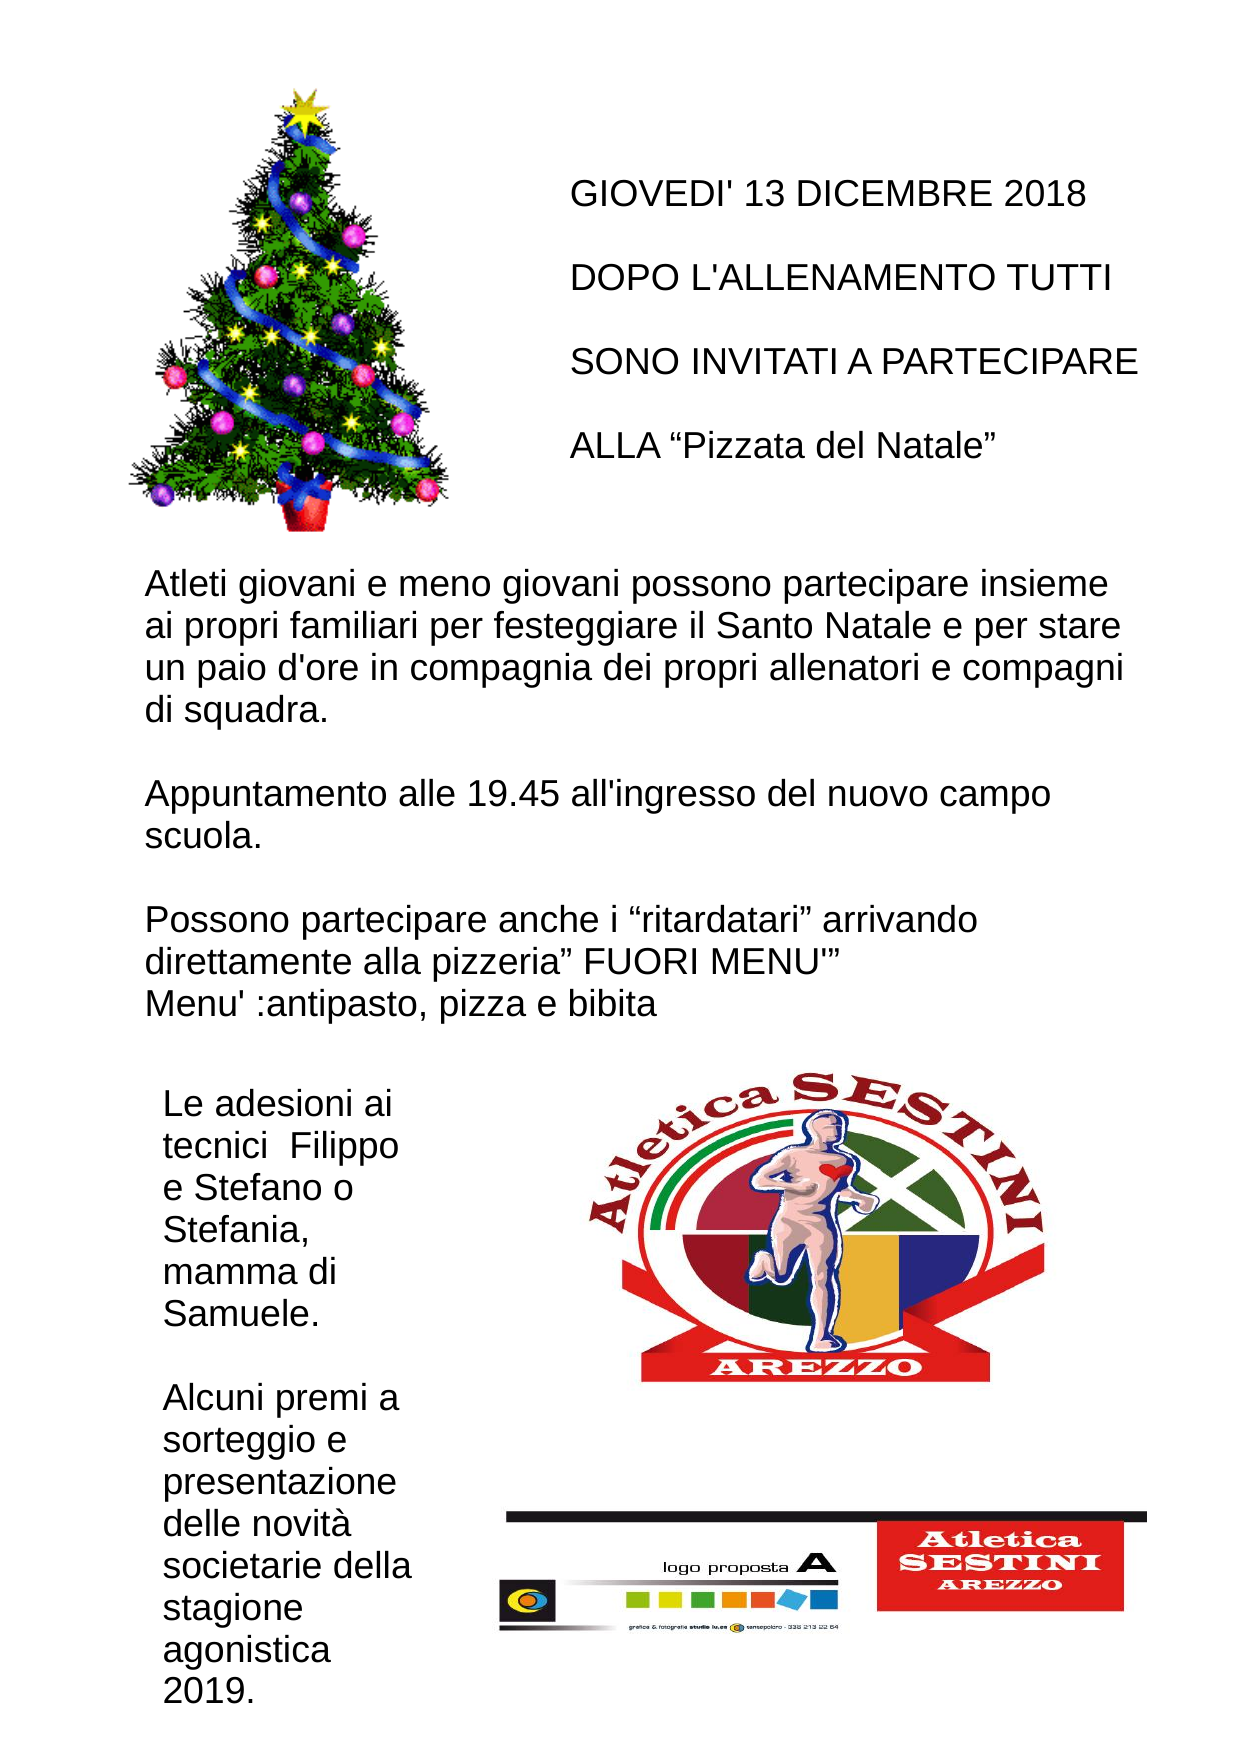

GIOVEDI' 13 DICEMBRE 2018
DOPO L'ALLENAMENTO TUTTI
SONO INVITATI A PARTECIPARE
ALLA “Pizzata del Natale”
Atleti giovani e meno giovani possono partecipare insieme ai propri familiari per festeggiare il Santo Natale e per stare un paio d'ore in compagnia dei propri allenatori e compagni di squadra.
Appuntamento alle 19.45 all'ingresso del nuovo campo scuola.
Possono partecipare anche i “ritardatari” arrivando direttamente alla pizzeria” FUORI MENU'”
Menu' :antipasto, pizza e bibita
Le adesioni ai tecnici Filippo e Stefano o Stefania, mamma di Samuele.
Alcuni premi a sorteggio e presentazione
delle novità societarie della
stagione agonistica 2019.